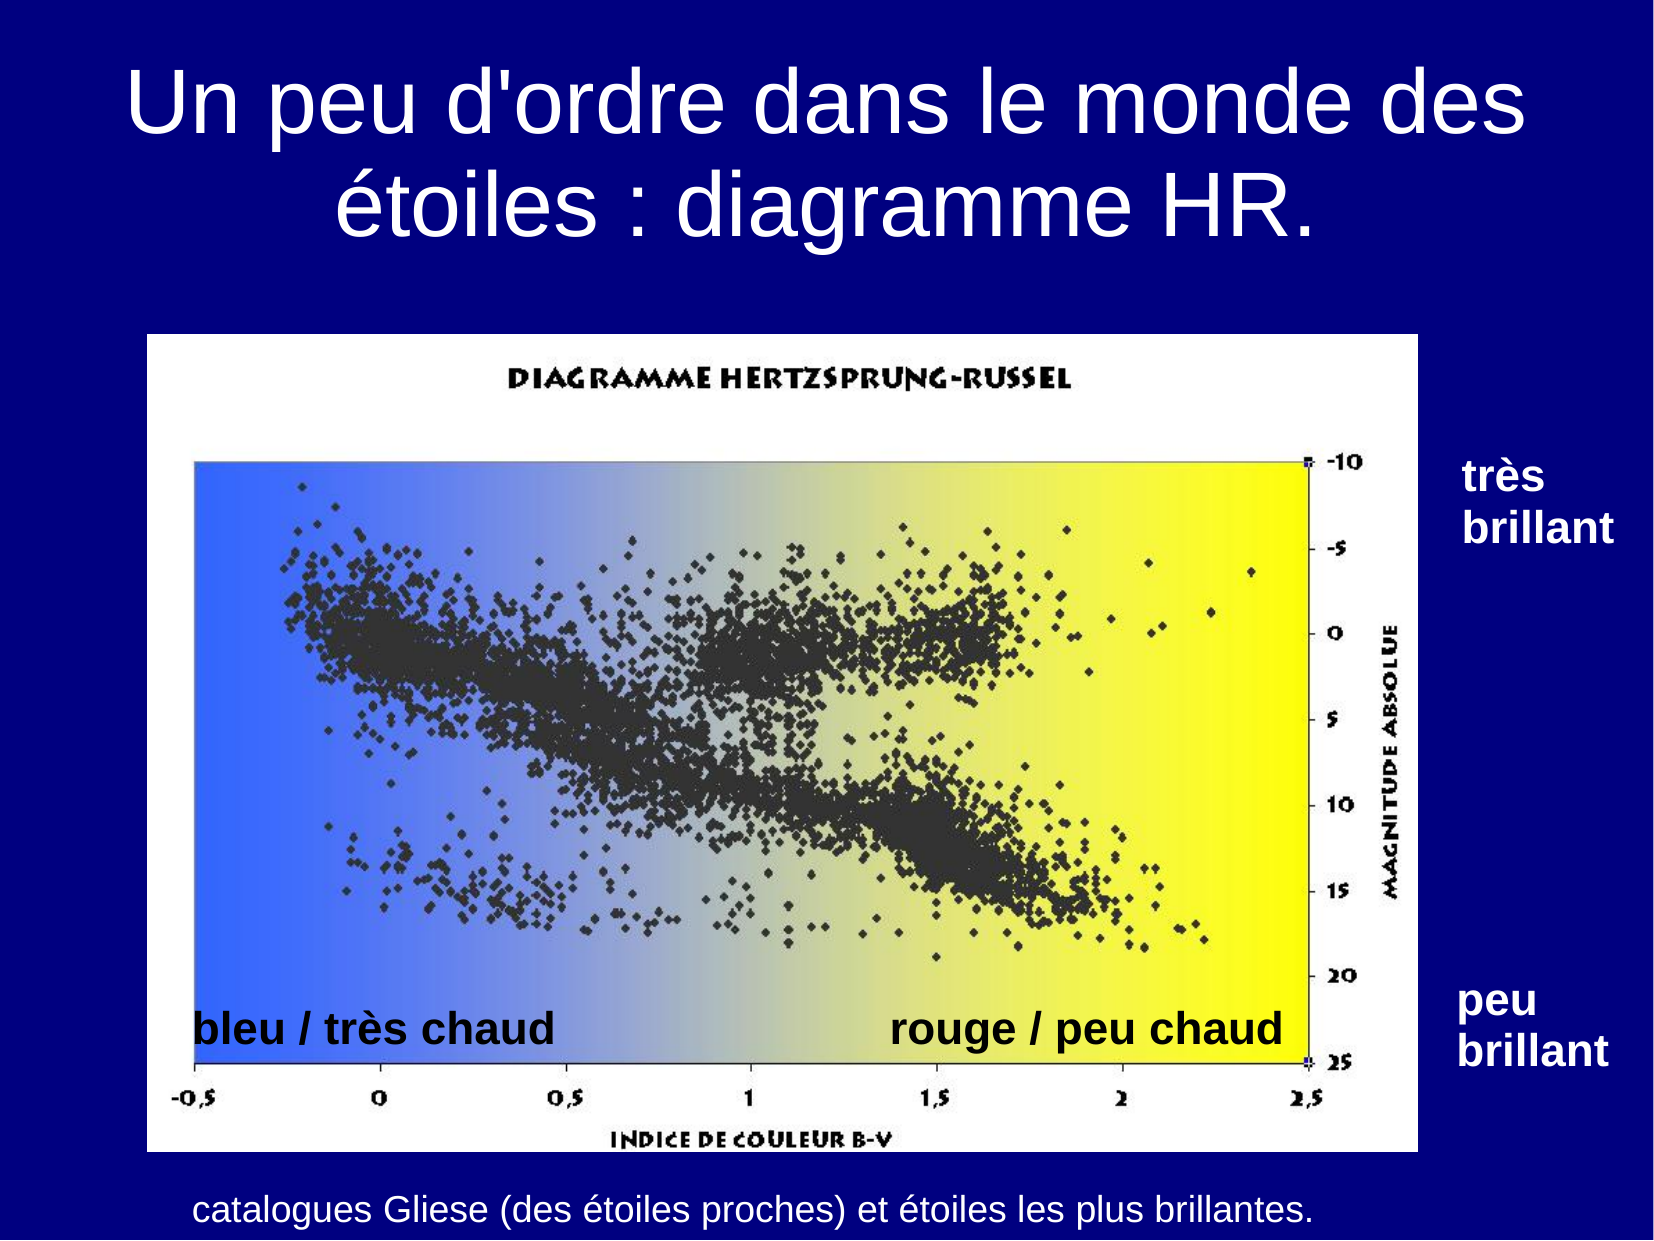

# Un peu d'ordre dans le monde des étoiles : diagramme HR.
très
brillant
peu
brillant
bleu / très chaud
rouge / peu chaud
catalogues Gliese (des étoiles proches) et étoiles les plus brillantes.